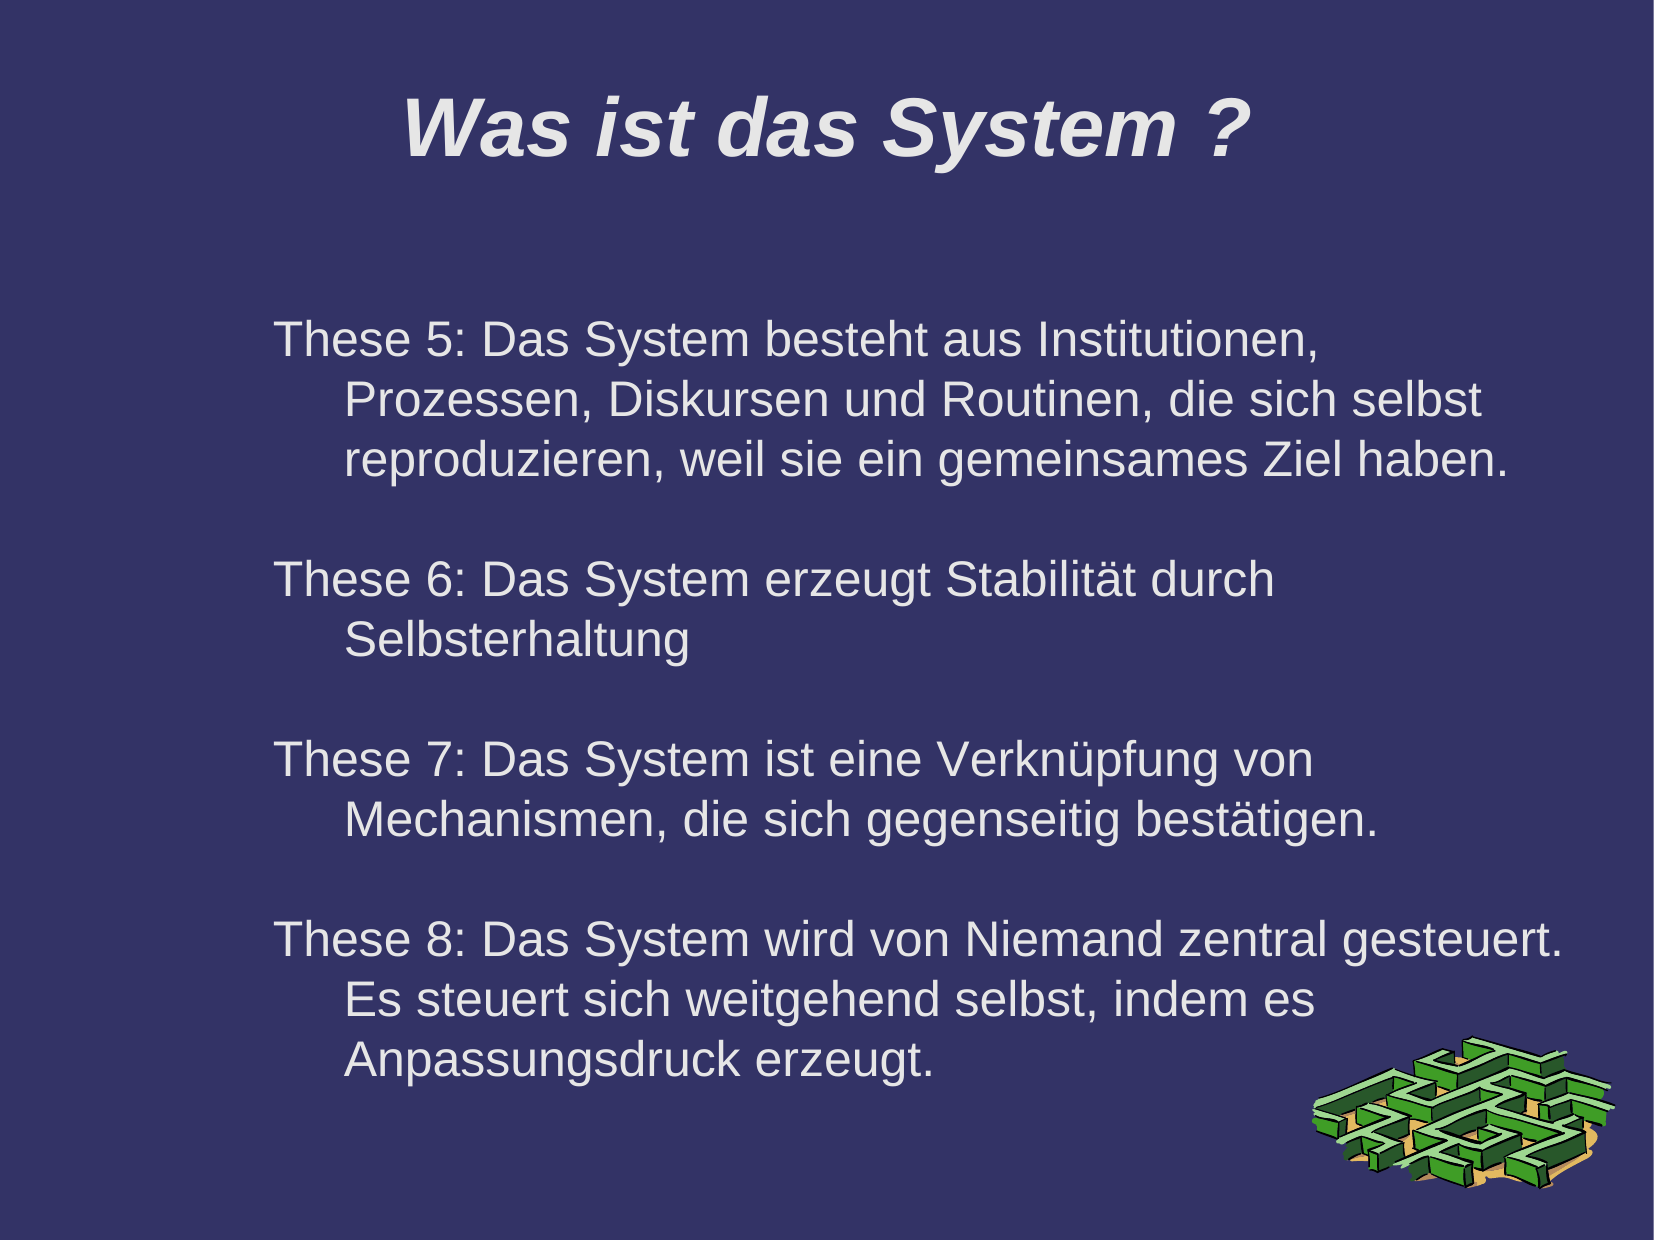

# Was ist das System ?
These 5: Das System besteht aus Institutionen, Prozessen, Diskursen und Routinen, die sich selbst reproduzieren, weil sie ein gemeinsames Ziel haben.
These 6: Das System erzeugt Stabilität durch Selbsterhaltung
These 7: Das System ist eine Verknüpfung von Mechanismen, die sich gegenseitig bestätigen.
These 8: Das System wird von Niemand zentral gesteuert. Es steuert sich weitgehend selbst, indem es Anpassungsdruck erzeugt.